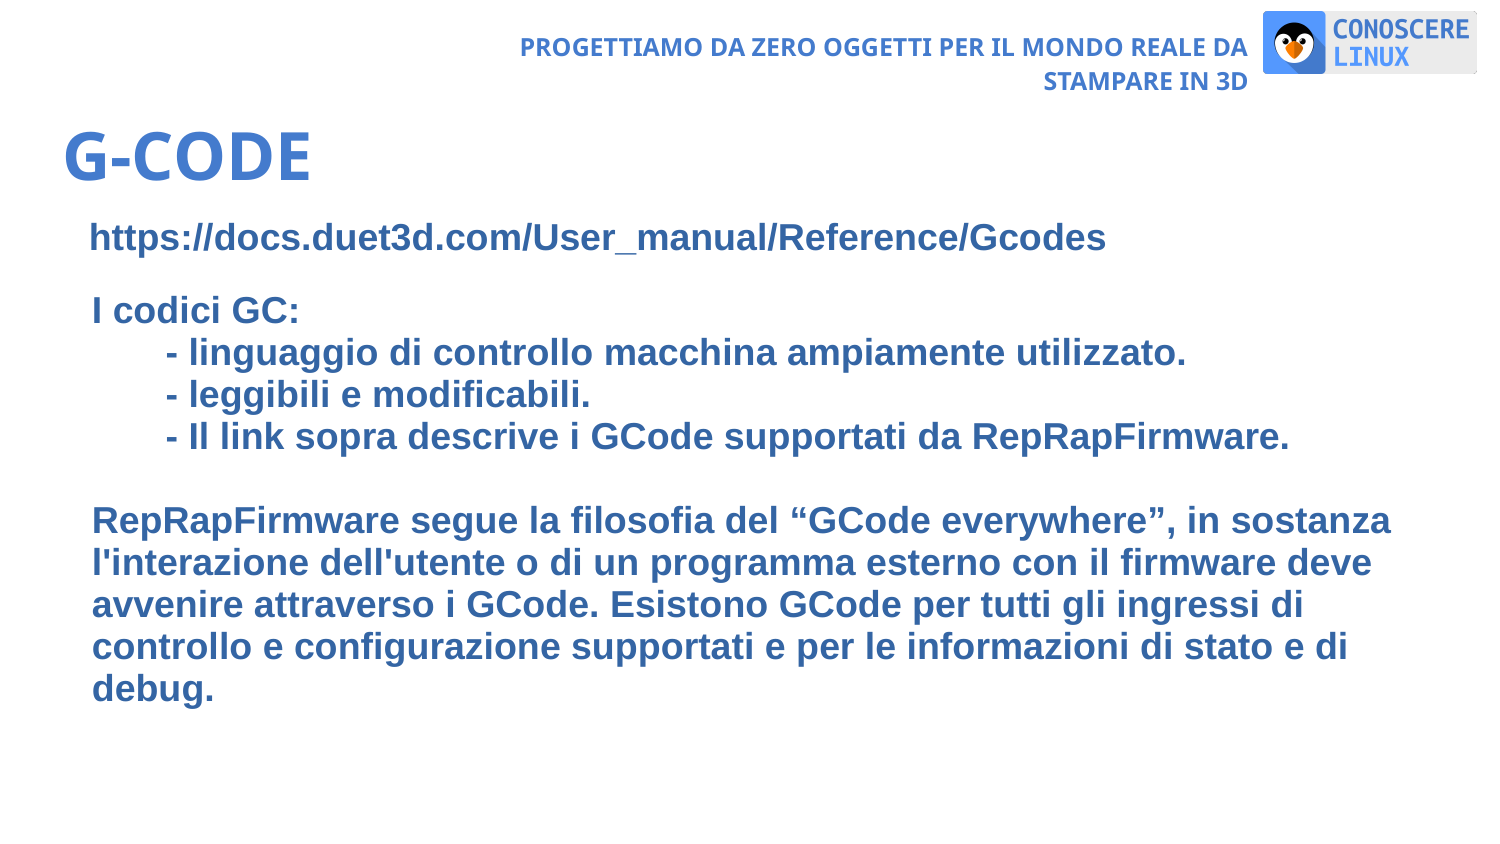

PROGETTIAMO DA ZERO OGGETTI PER IL MONDO REALE DA STAMPARE IN 3D
G-CODE
https://docs.duet3d.com/User_manual/Reference/Gcodes
I codici GC:
	- linguaggio di controllo macchina ampiamente utilizzato.
	- leggibili e modificabili.
	- Il link sopra descrive i GCode supportati da RepRapFirmware.
RepRapFirmware segue la filosofia del “GCode everywhere”, in sostanza l'interazione dell'utente o di un programma esterno con il firmware deve avvenire attraverso i GCode. Esistono GCode per tutti gli ingressi di controllo e configurazione supportati e per le informazioni di stato e di debug.